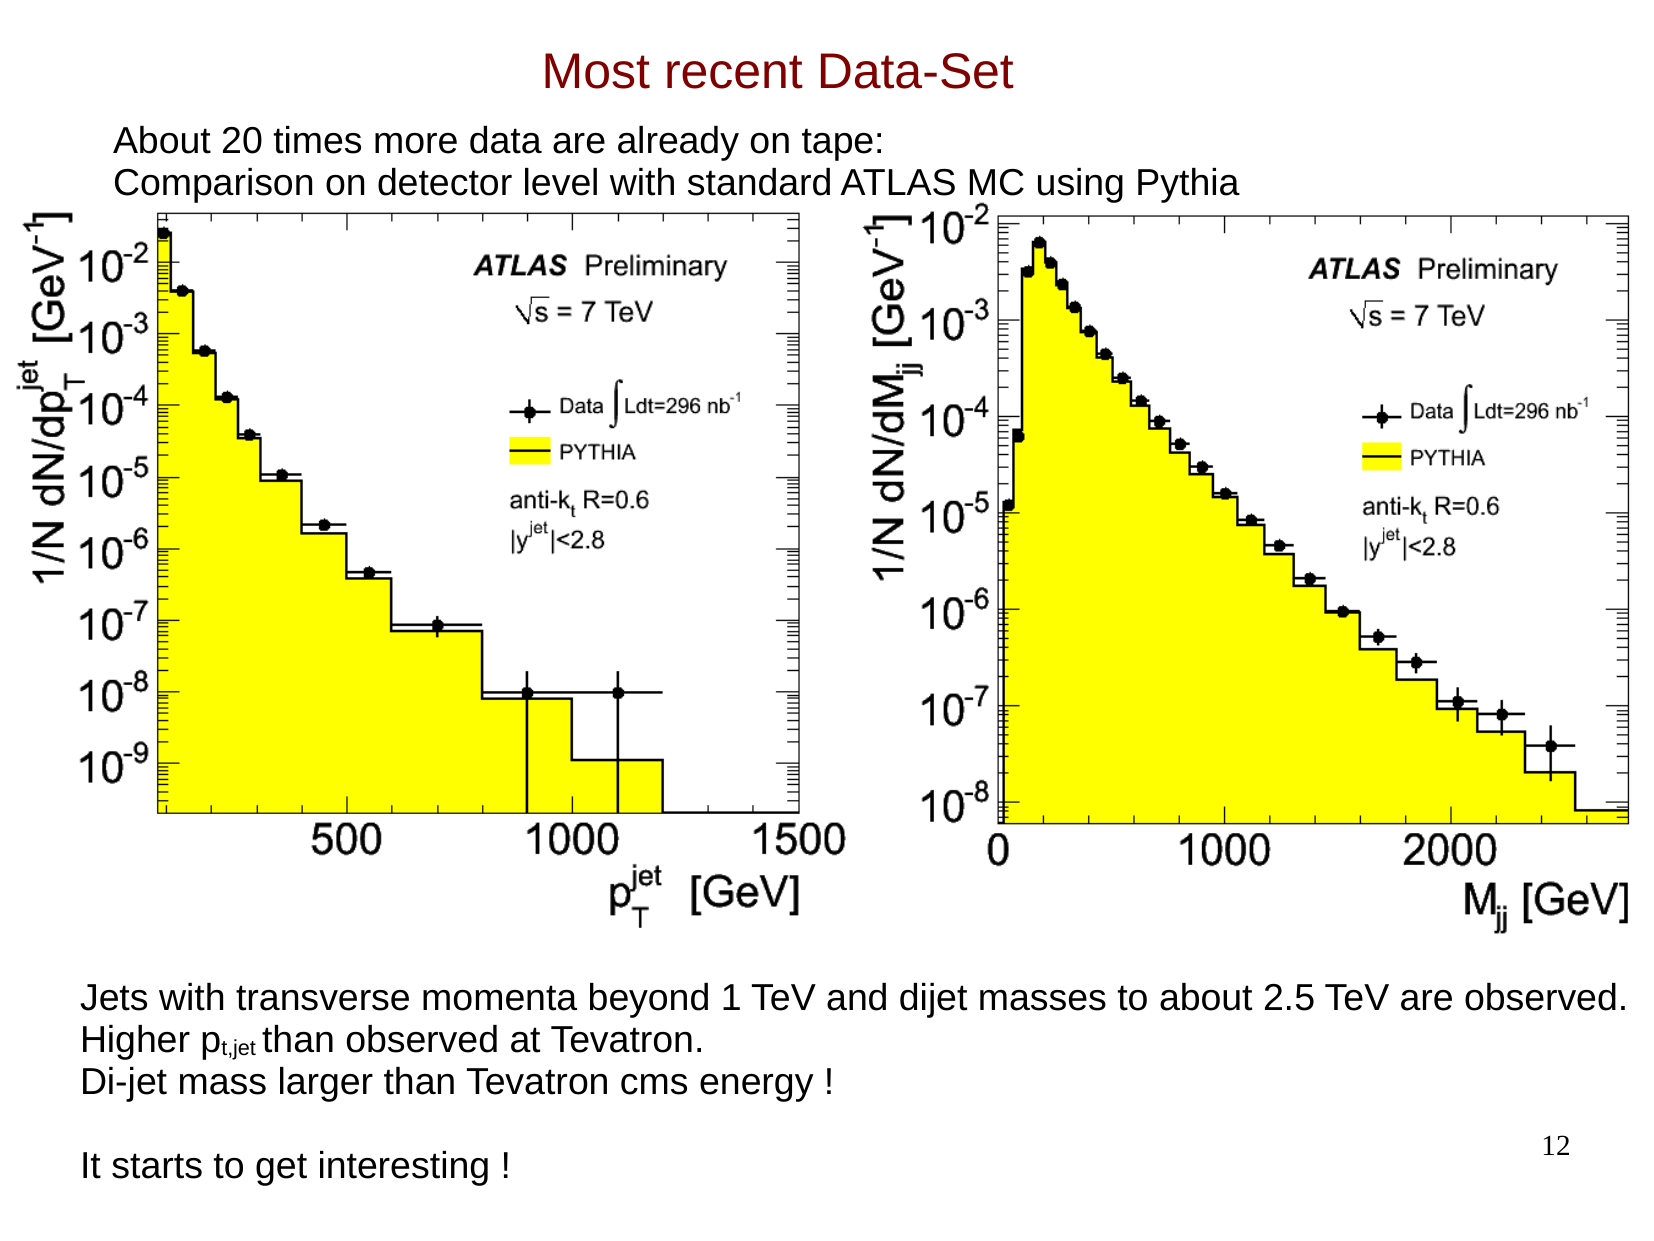

Most recent Data-Set
About 20 times more data are already on tape:
Comparison on detector level with standard ATLAS MC using Pythia
Jets with transverse momenta beyond 1 TeV and dijet masses to about 2.5 TeV are observed.
Higher pt,jet than observed at Tevatron.
Di-jet mass larger than Tevatron cms energy !
It starts to get interesting !
12